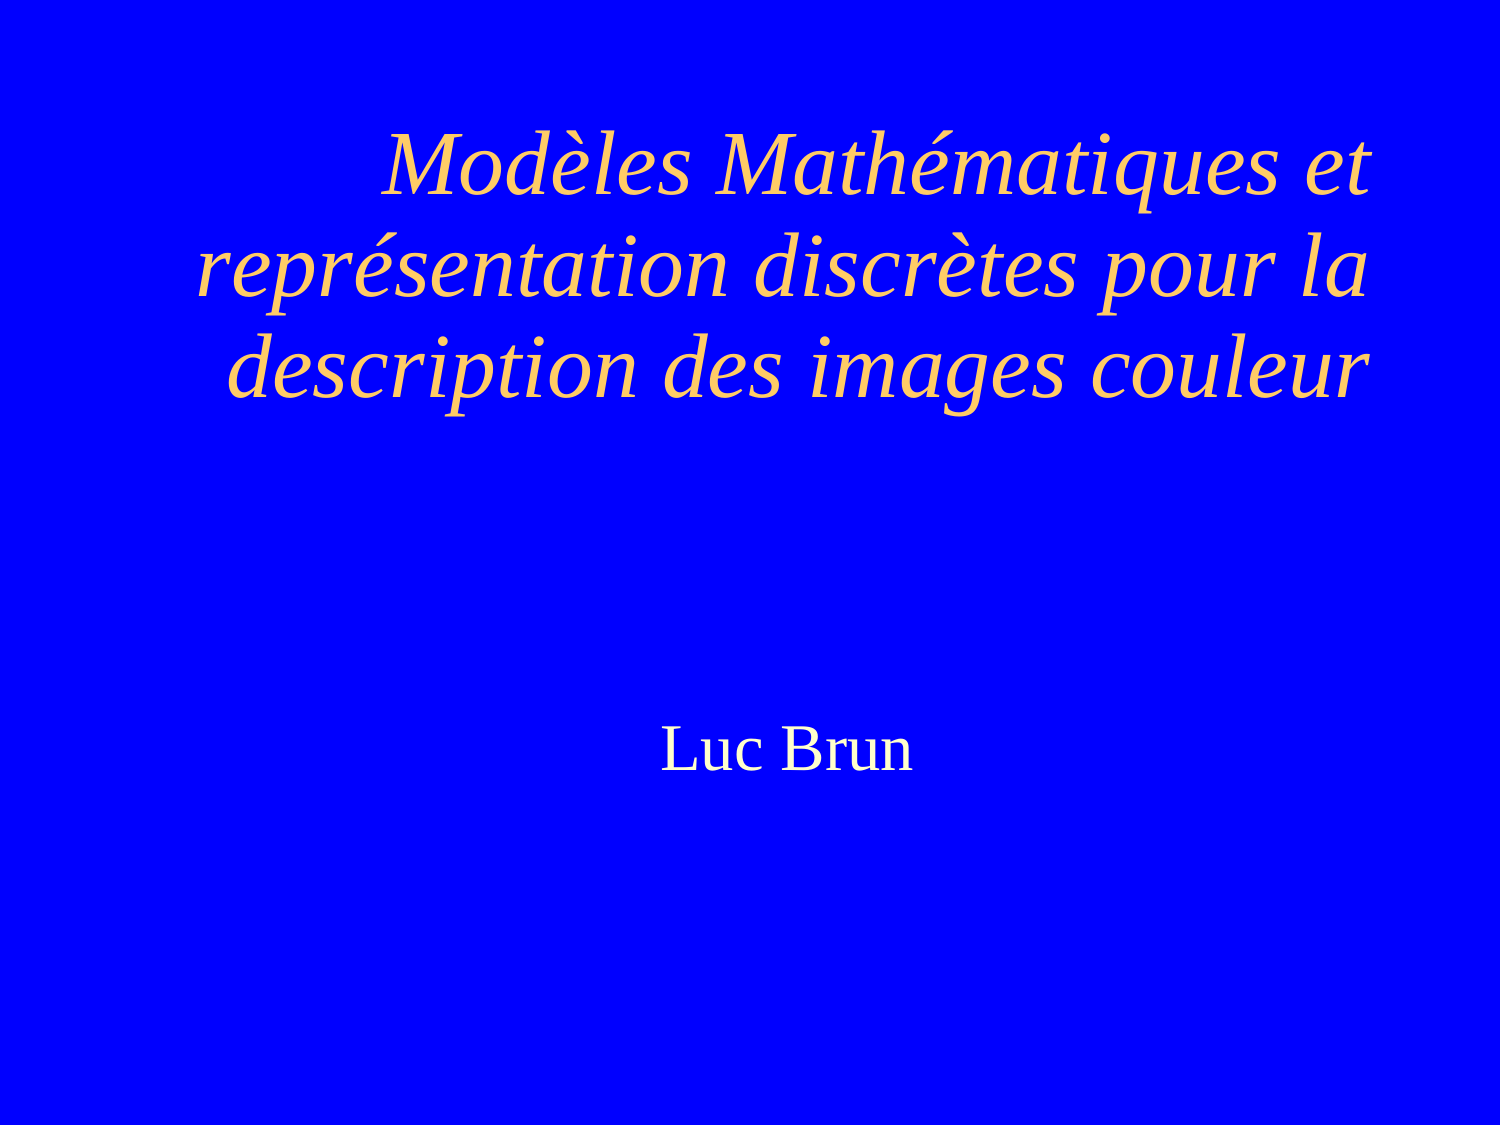

# Modèles Mathématiques et représentation discrètes pour la description des images couleur
Luc Brun